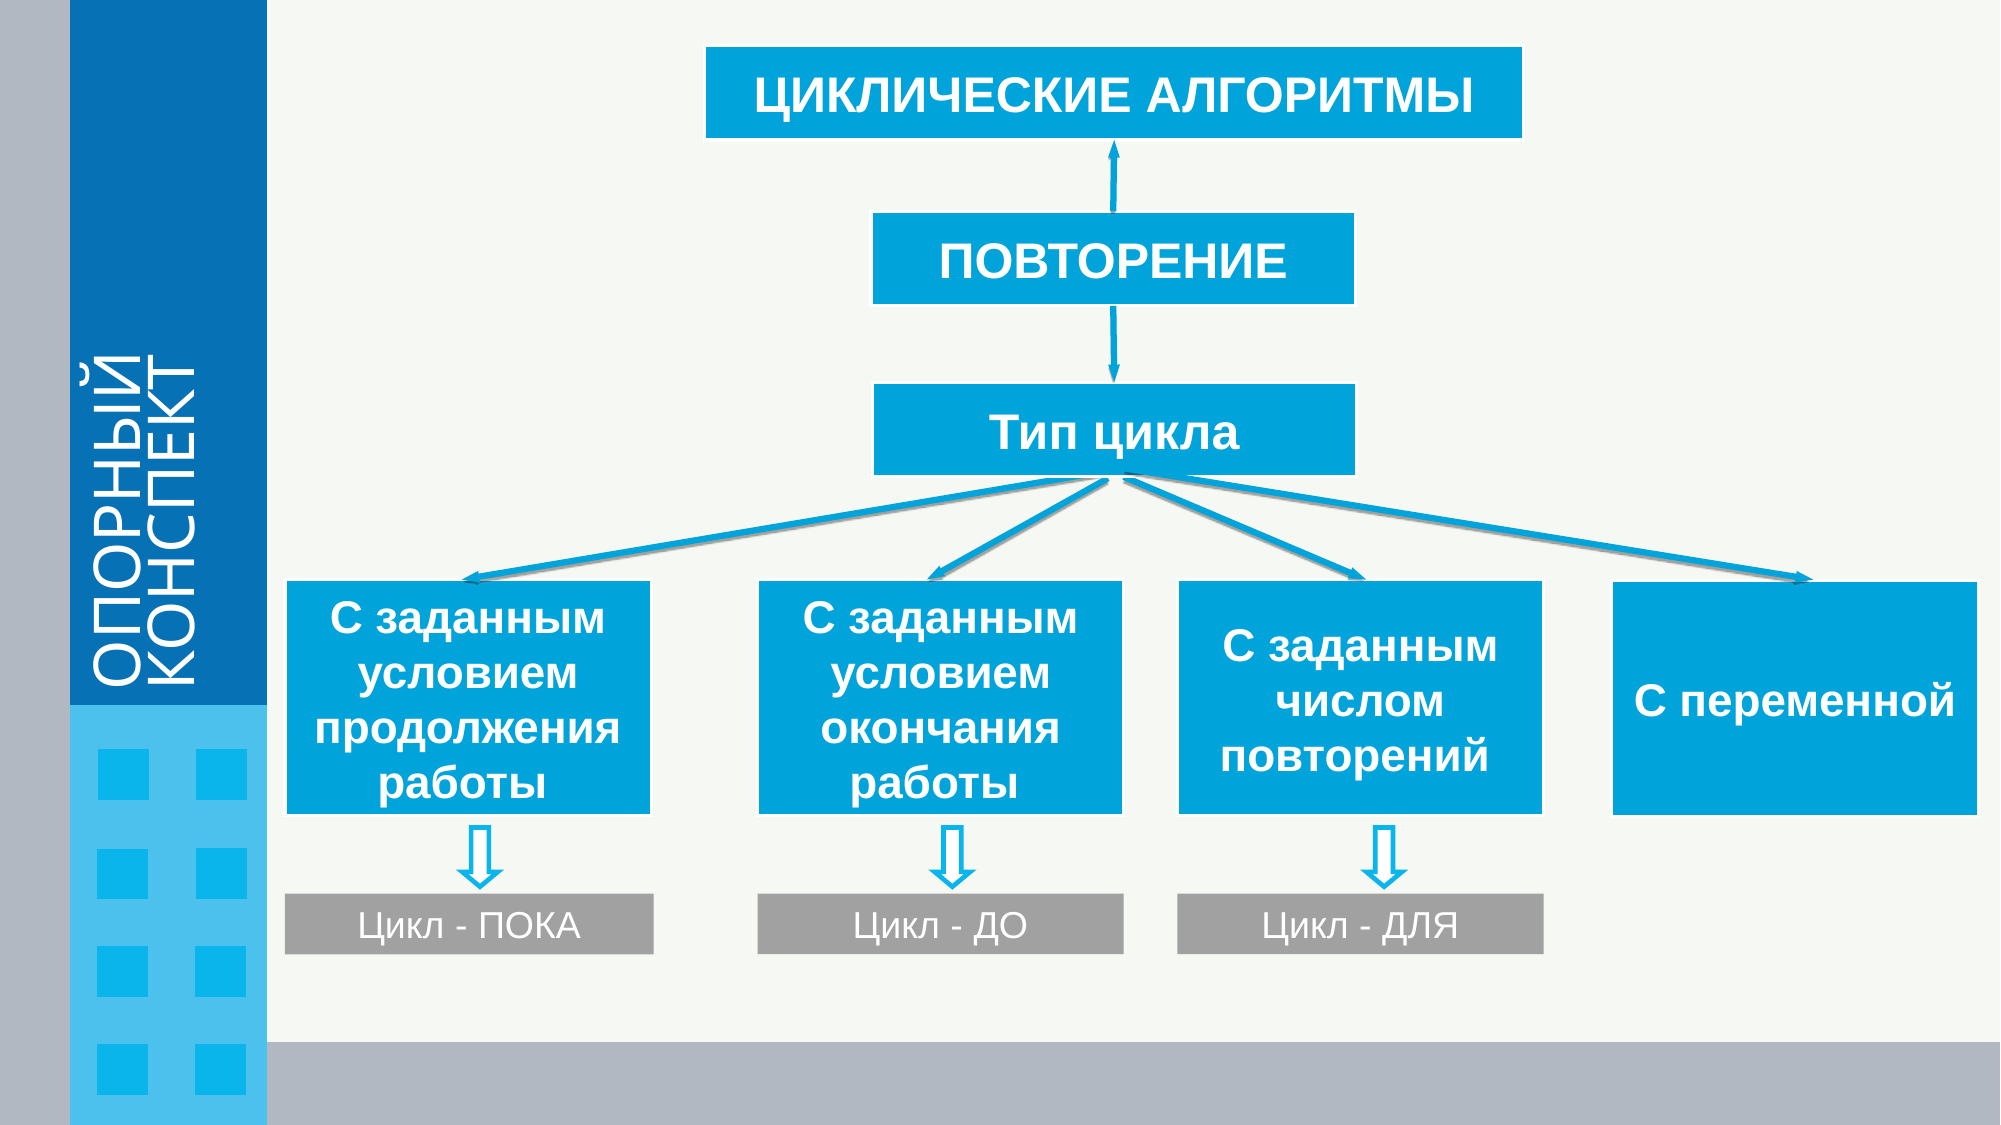

ЦИКЛИЧЕСКИЕ АЛГОРИТМЫ
ПОВТОРЕНИЕ
Тип цикла
С заданным
условием
продолжения
работы
С заданным
условием
окончания
работы
С заданным
числом
повторений
С переменной
Цикл - ДО
Цикл - ДЛЯ
Цикл - ПОКА